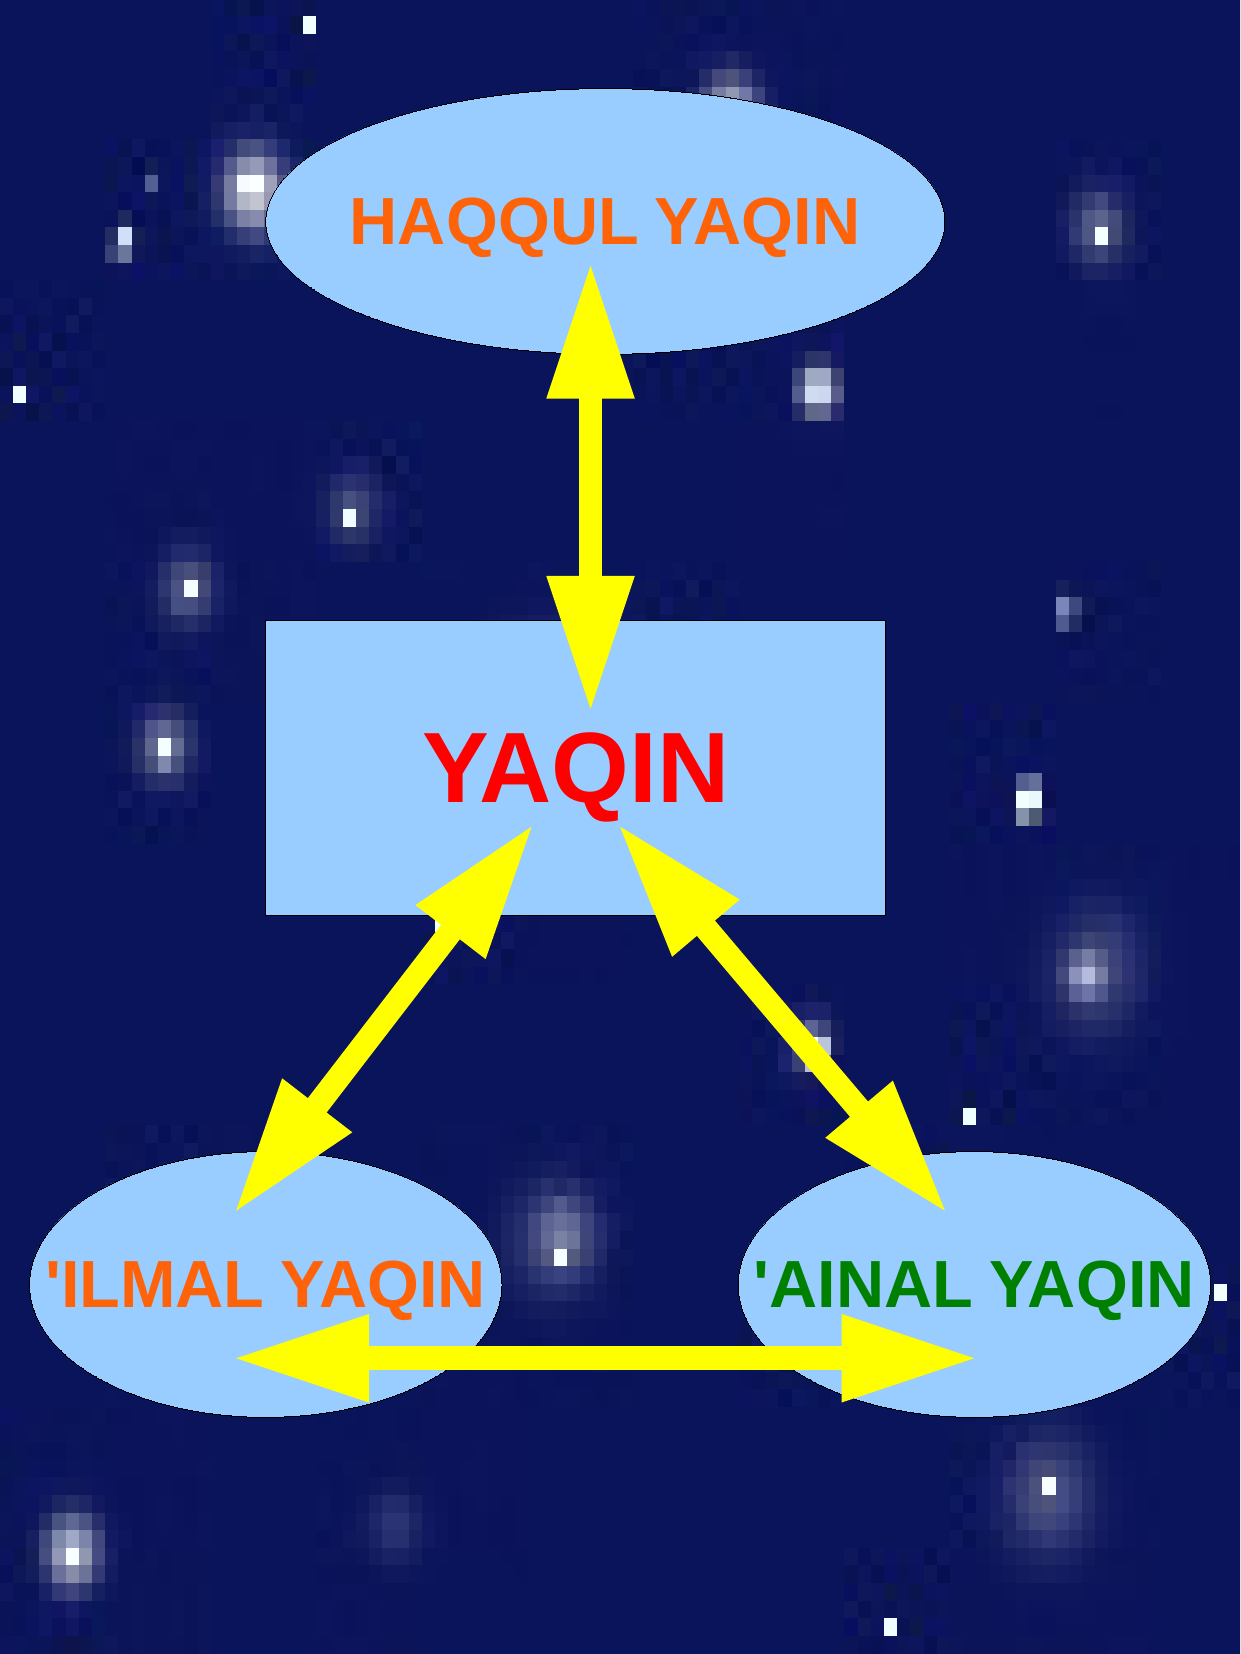

HAQQUL YAQIN
YAQIN
'ILMAL YAQIN
'AINAL YAQIN